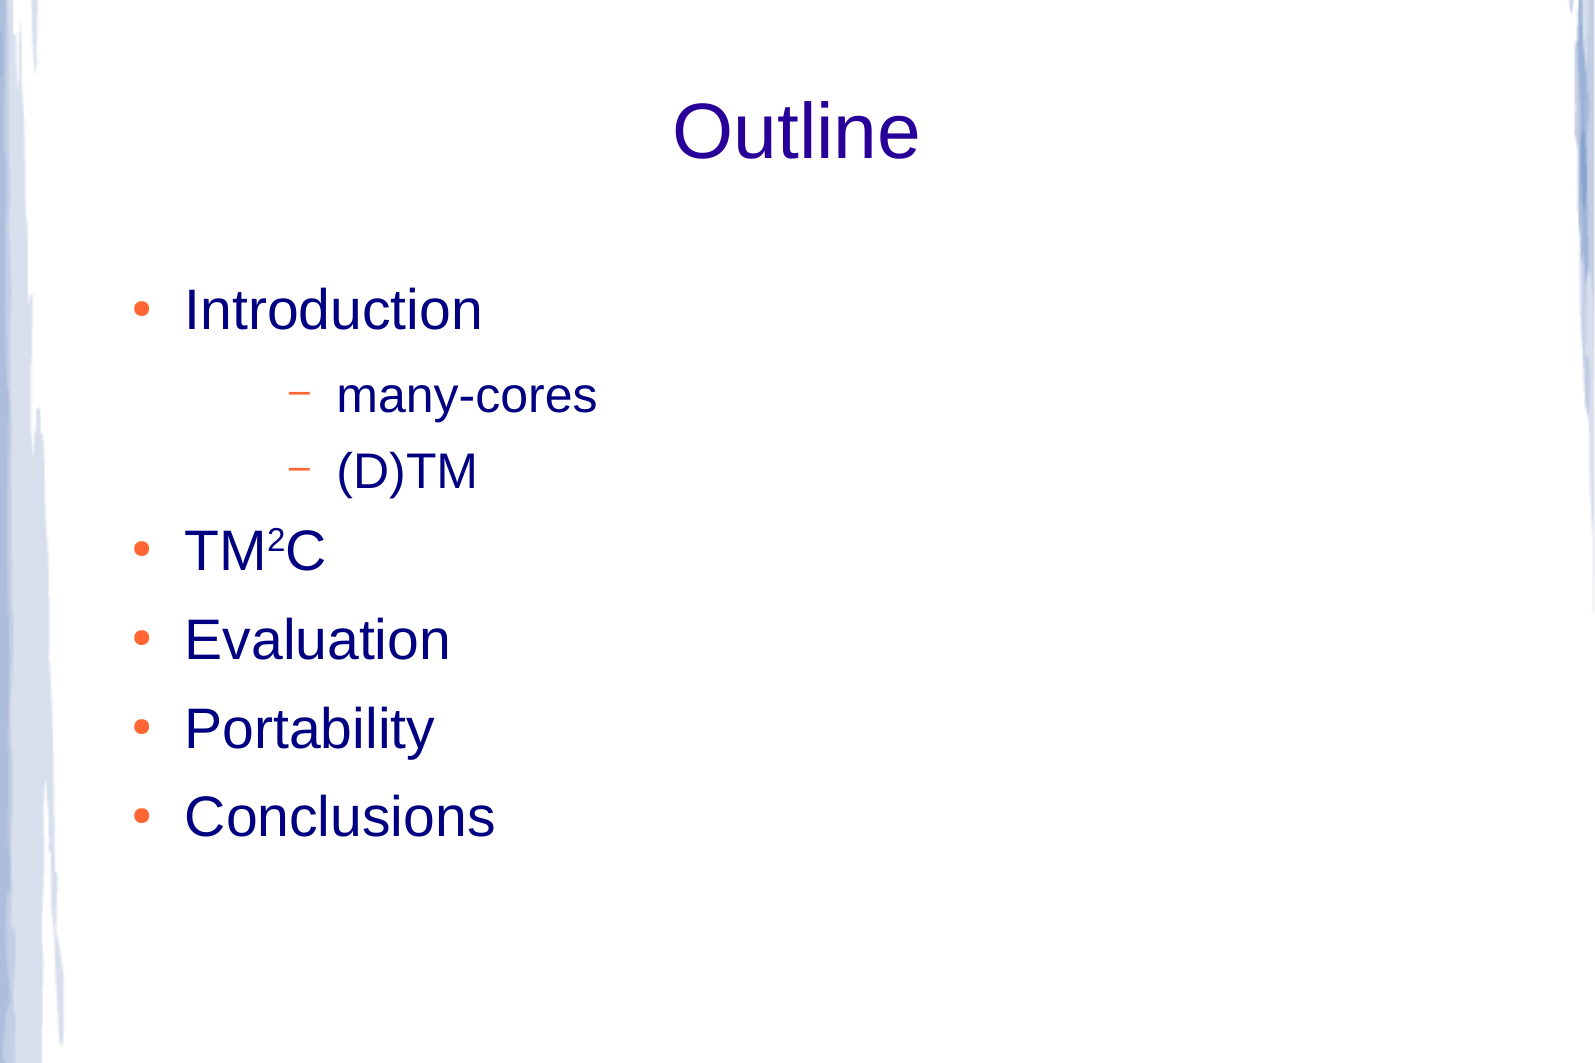

# Outline
Introduction
many-cores
(D)TM
TM2C
Evaluation
Portability
Conclusions